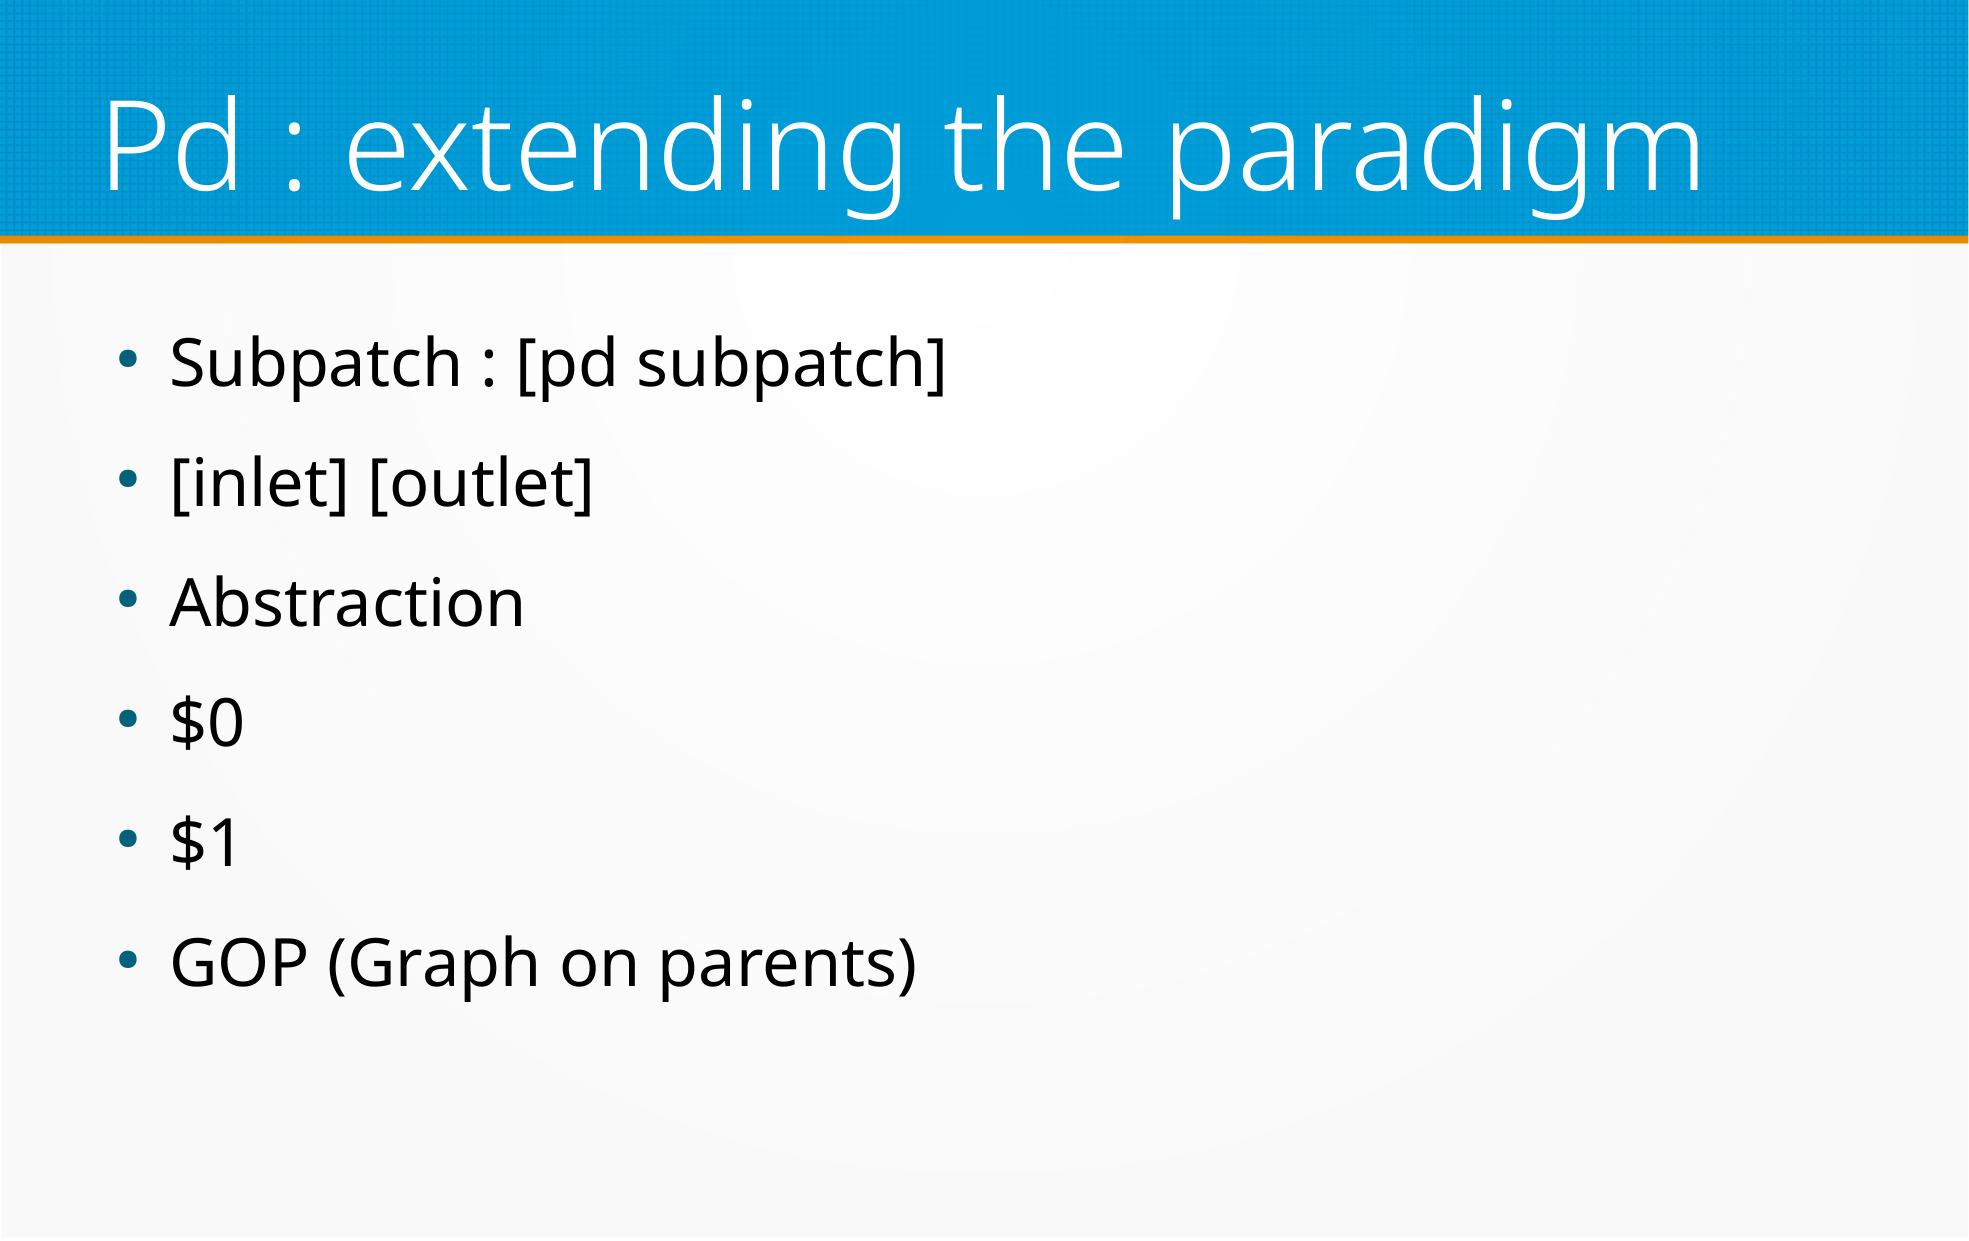

# Pd : extending the paradigm
Subpatch : [pd subpatch]
[inlet] [outlet]
Abstraction
$0
$1
GOP (Graph on parents)